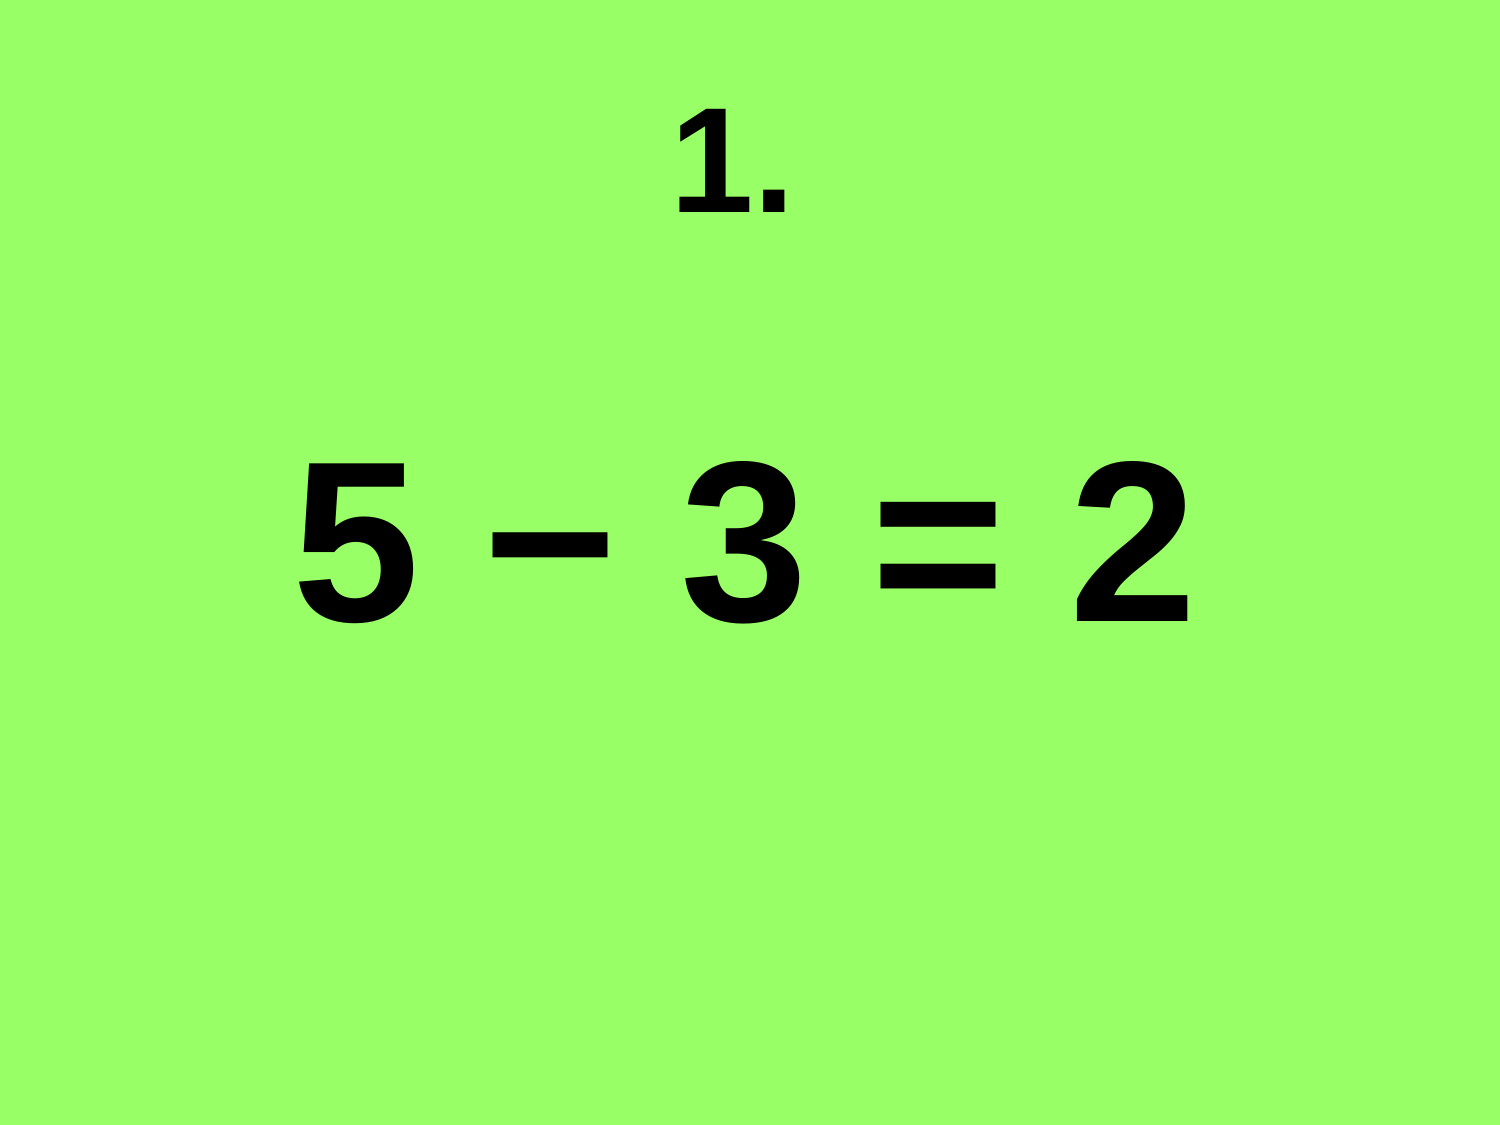

1.
# 5 − 3 = 2